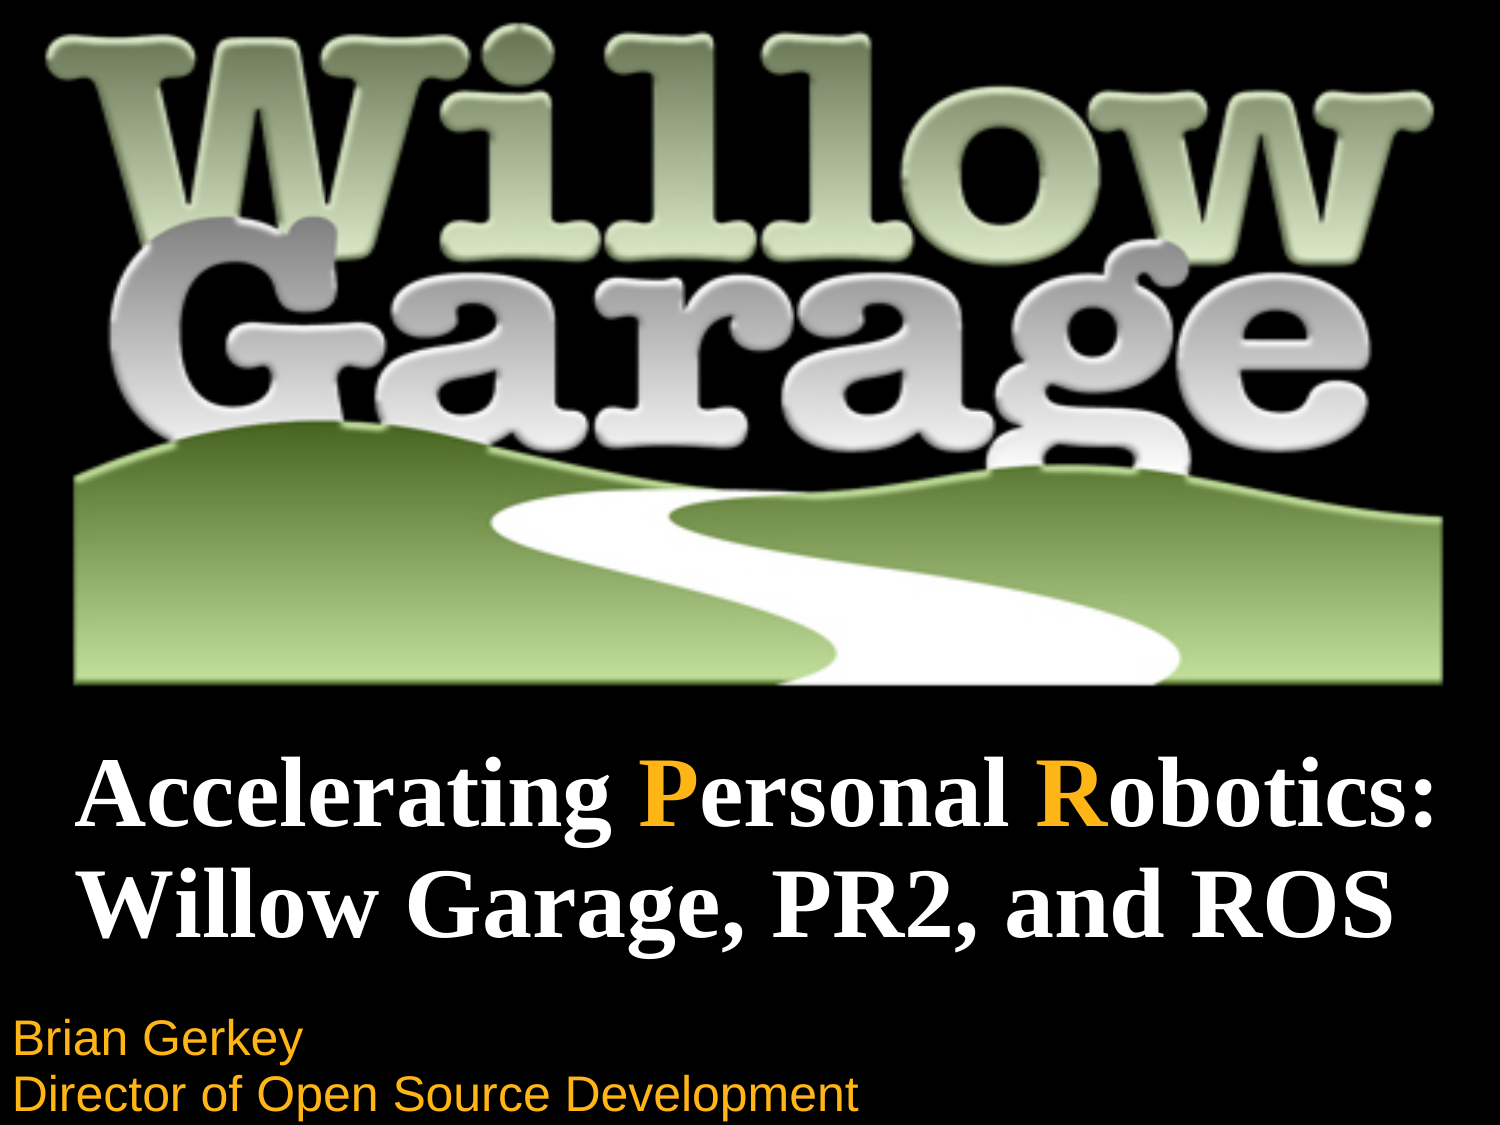

Accelerating Personal Robotics:
Willow Garage, PR2, and ROS
Brian Gerkey
Director of Open Source Development